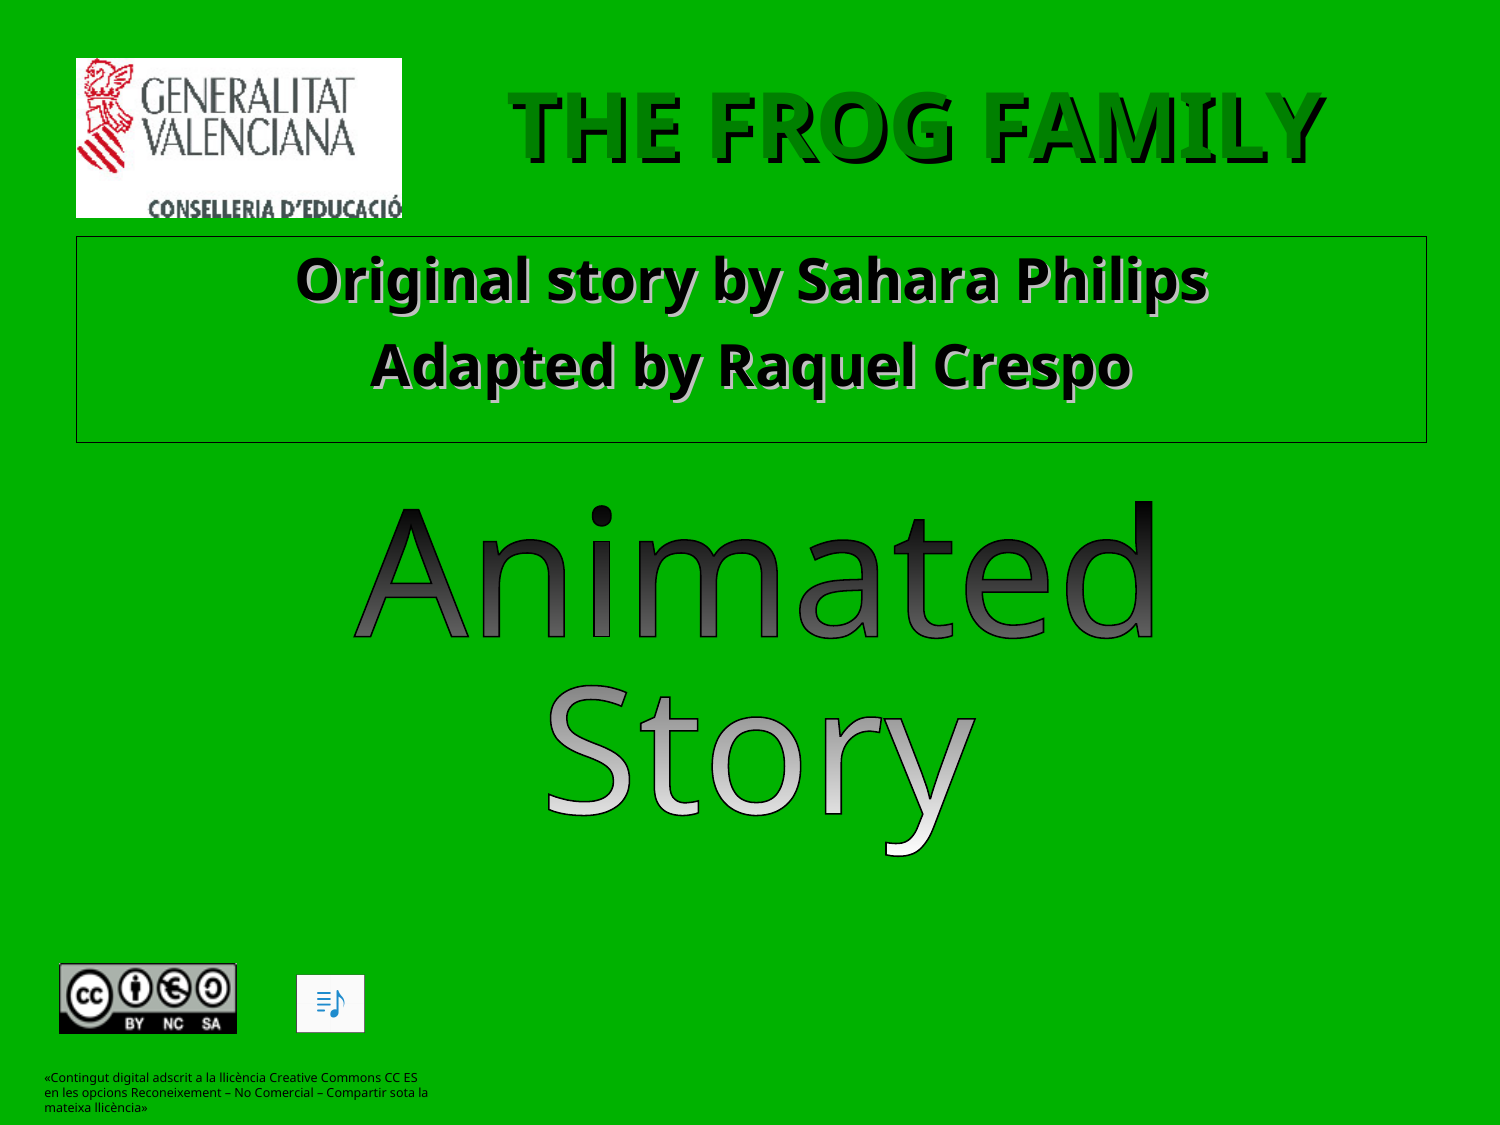

# THE FROG FAMILY
Original story by Sahara Philips
Adapted by Raquel Crespo
Animated
Story
«Contingut digital adscrit a la llicència Creative Commons CC ES
en les opcions Reconeixement – No Comercial – Compartir sota la
mateixa llicència»